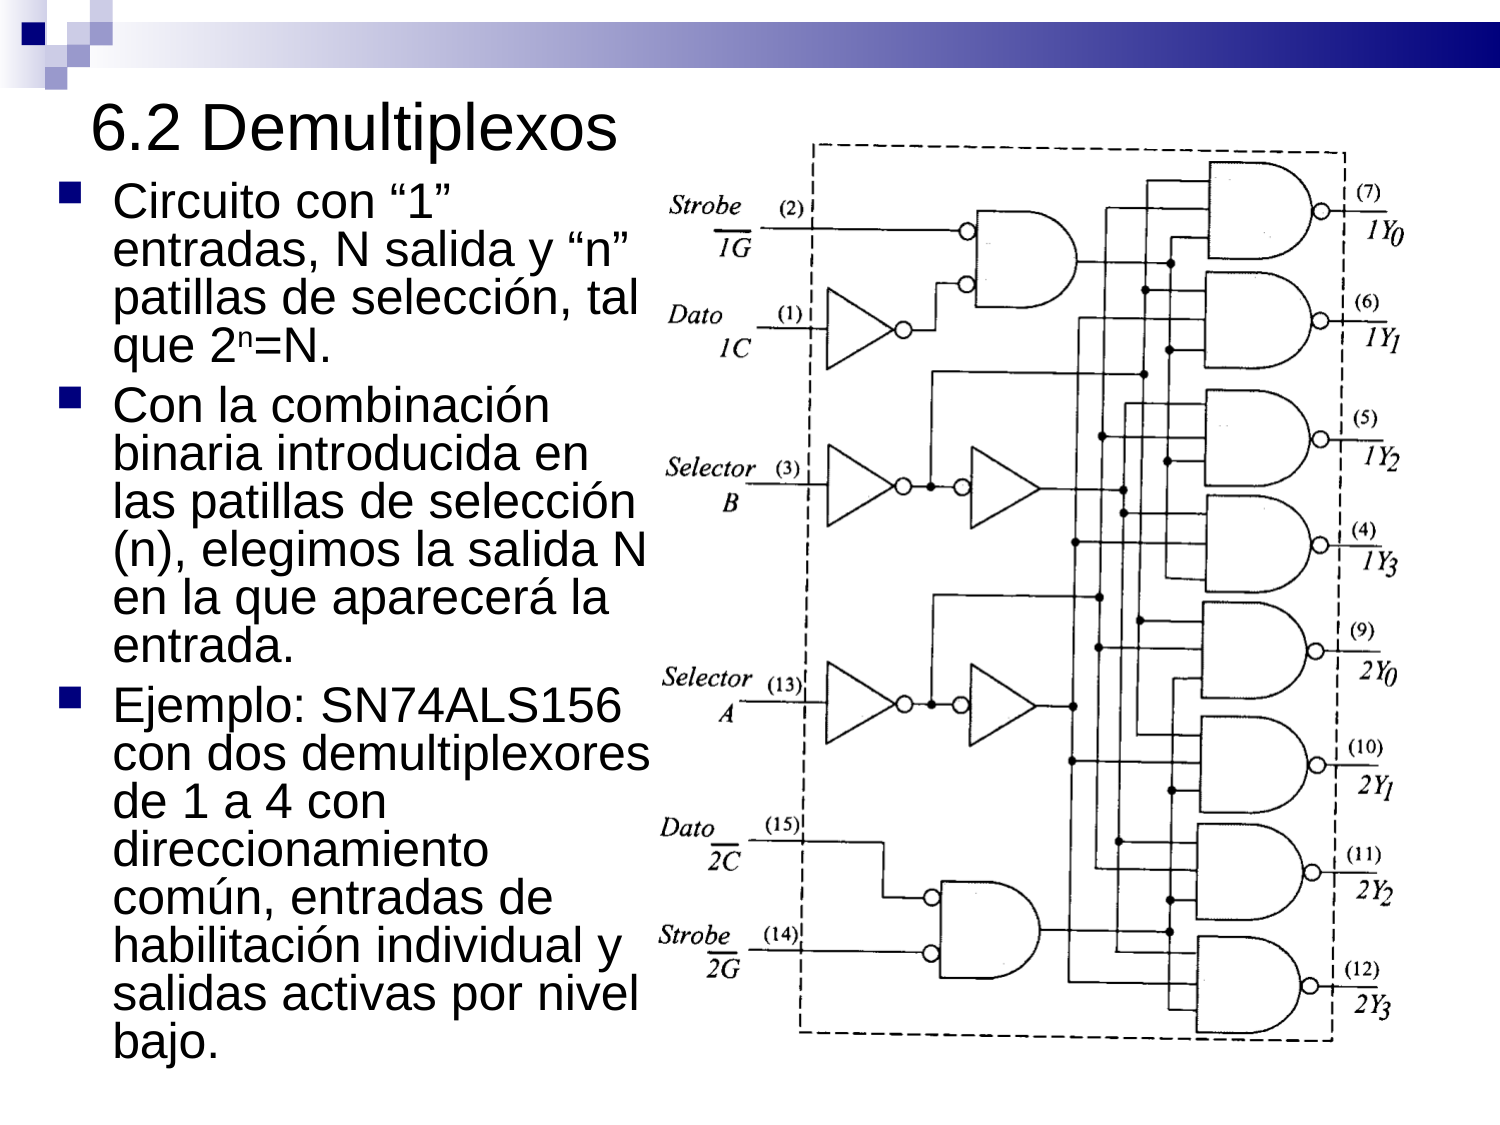

# 6.2 Demultiplexos
Circuito con “1” entradas, N salida y “n” patillas de selección, tal que 2n=N.
Con la combinación binaria introducida en las patillas de selección (n), elegimos la salida N en la que aparecerá la entrada.
Ejemplo: SN74ALS156 con dos demultiplexores de 1 a 4 con direccionamiento común, entradas de habilitación individual y salidas activas por nivel bajo.